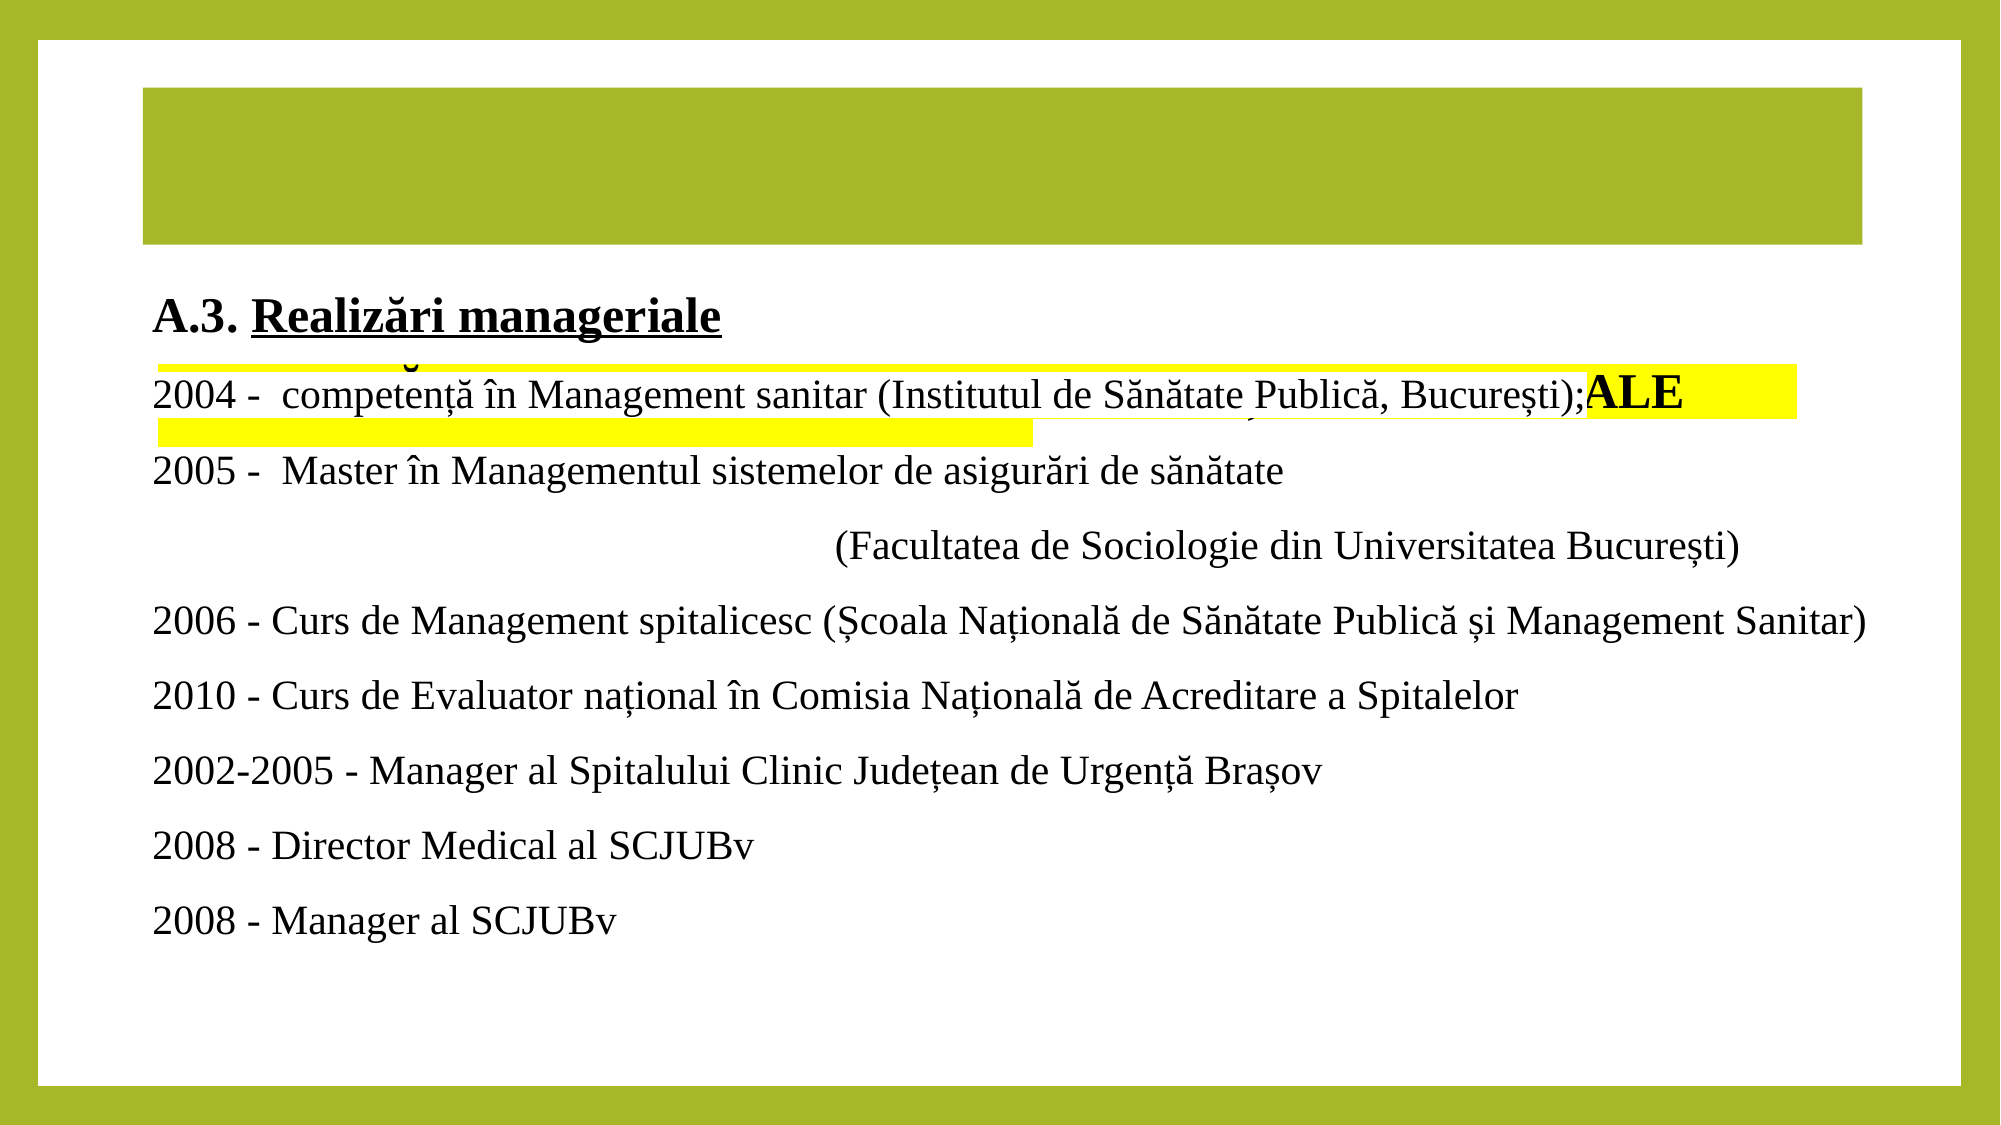

# I. REALIZĂRI PROFESIONALE, ACADEMICE ȘI MANAGERIALE
A.3. Realizări manageriale
2004 - competență în Management sanitar (Institutul de Sănătate Publică, București);
2005 - Master în Managementul sistemelor de asigurări de sănătate
 (Facultatea de Sociologie din Universitatea București)
2006 - Curs de Management spitalicesc (Școala Națională de Sănătate Publică și Management Sanitar)
2010 - Curs de Evaluator național în Comisia Națională de Acreditare a Spitalelor
2002-2005 - Manager al Spitalului Clinic Județean de Urgență Brașov
2008 - Director Medical al SCJUBv
2008 - Manager al SCJUBv